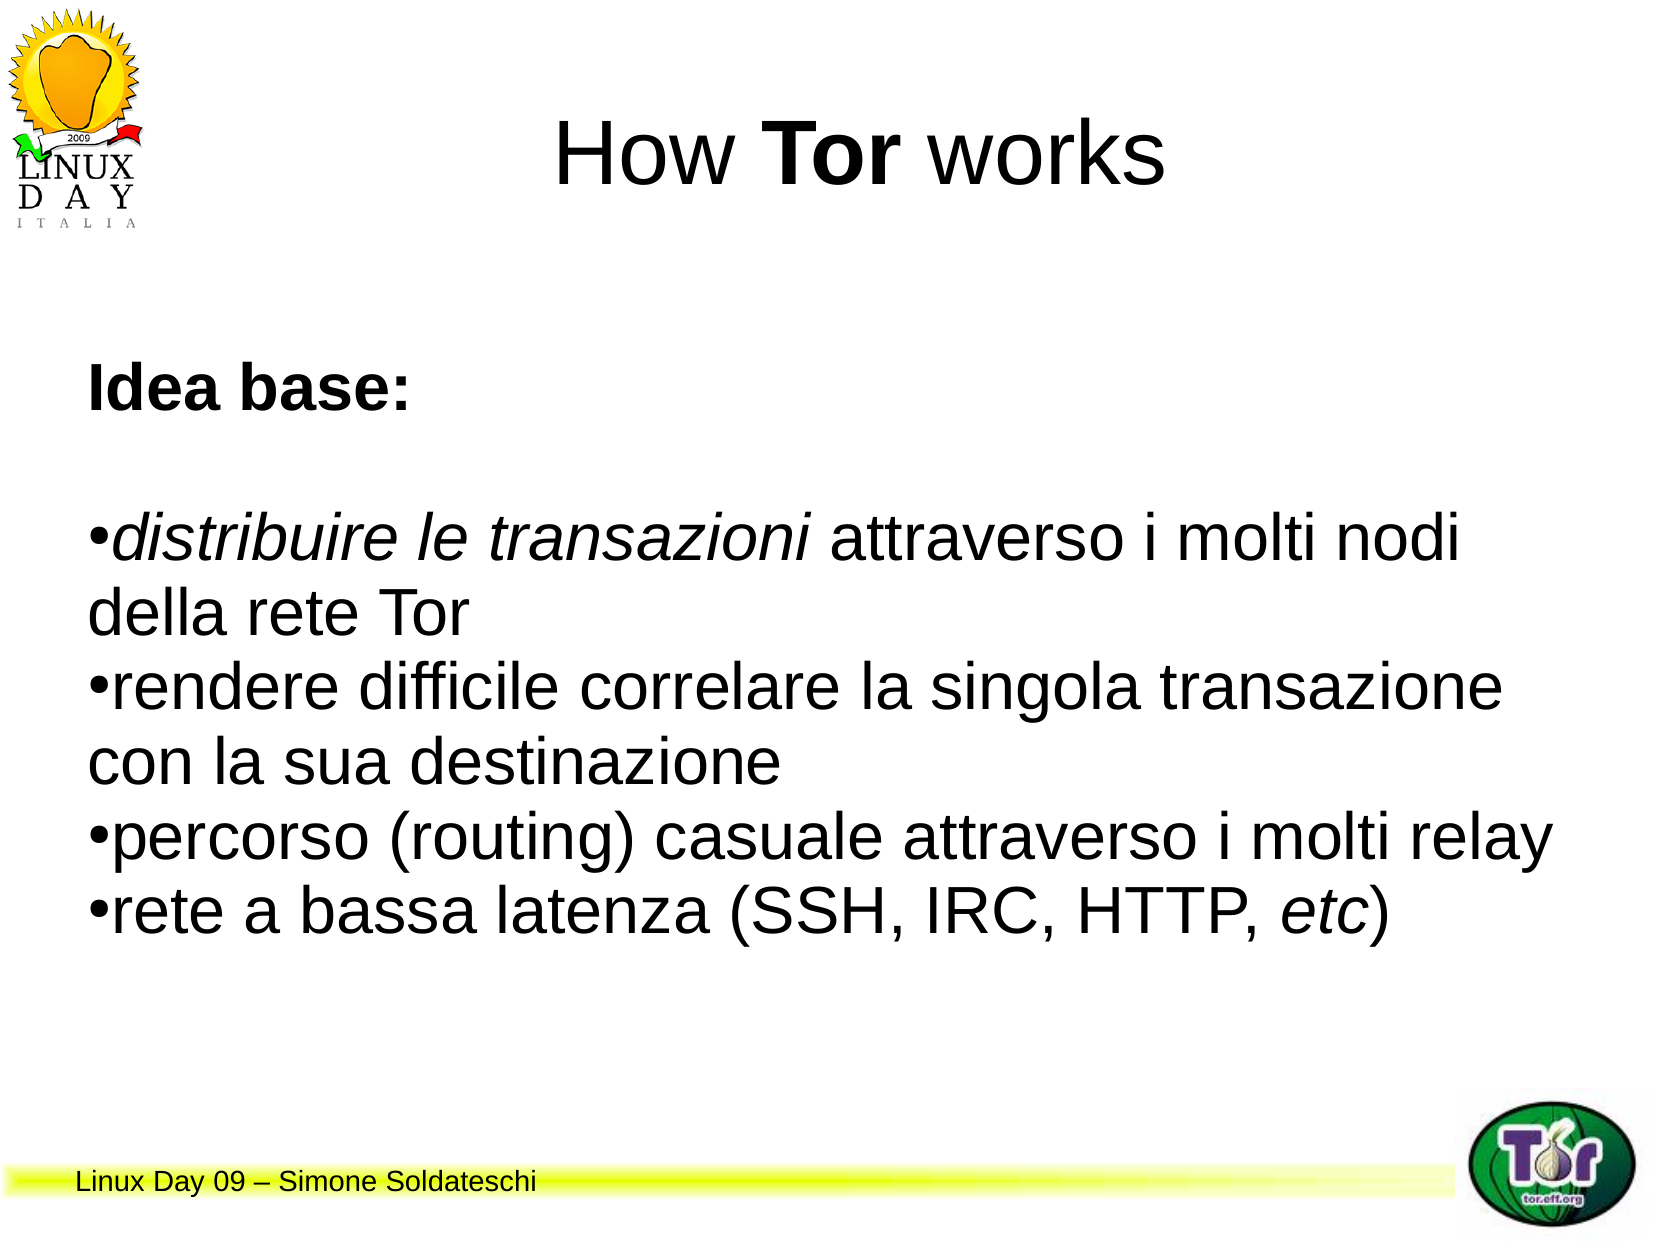

# How Tor works
Idea base:
distribuire le transazioni attraverso i molti nodi della rete Tor
rendere difficile correlare la singola transazione con la sua destinazione
percorso (routing) casuale attraverso i molti relay
rete a bassa latenza (SSH, IRC, HTTP, etc)